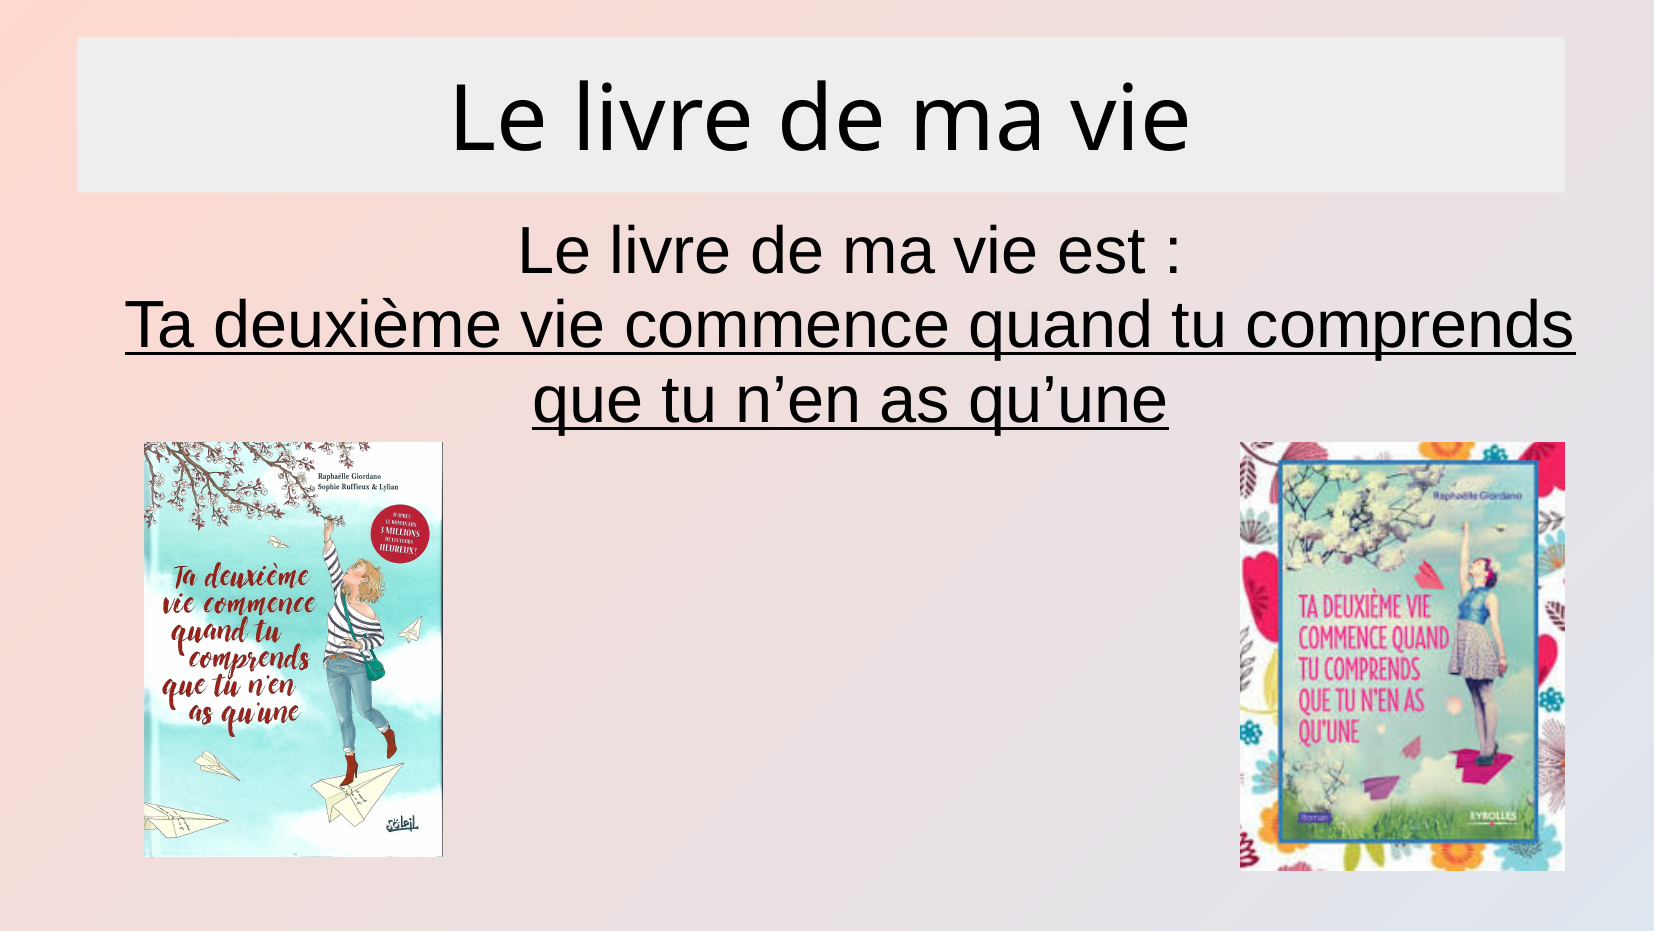

# Le livre de ma vie
Le livre de ma vie est :
Ta deuxième vie commence quand tu comprends que tu n’en as qu’une